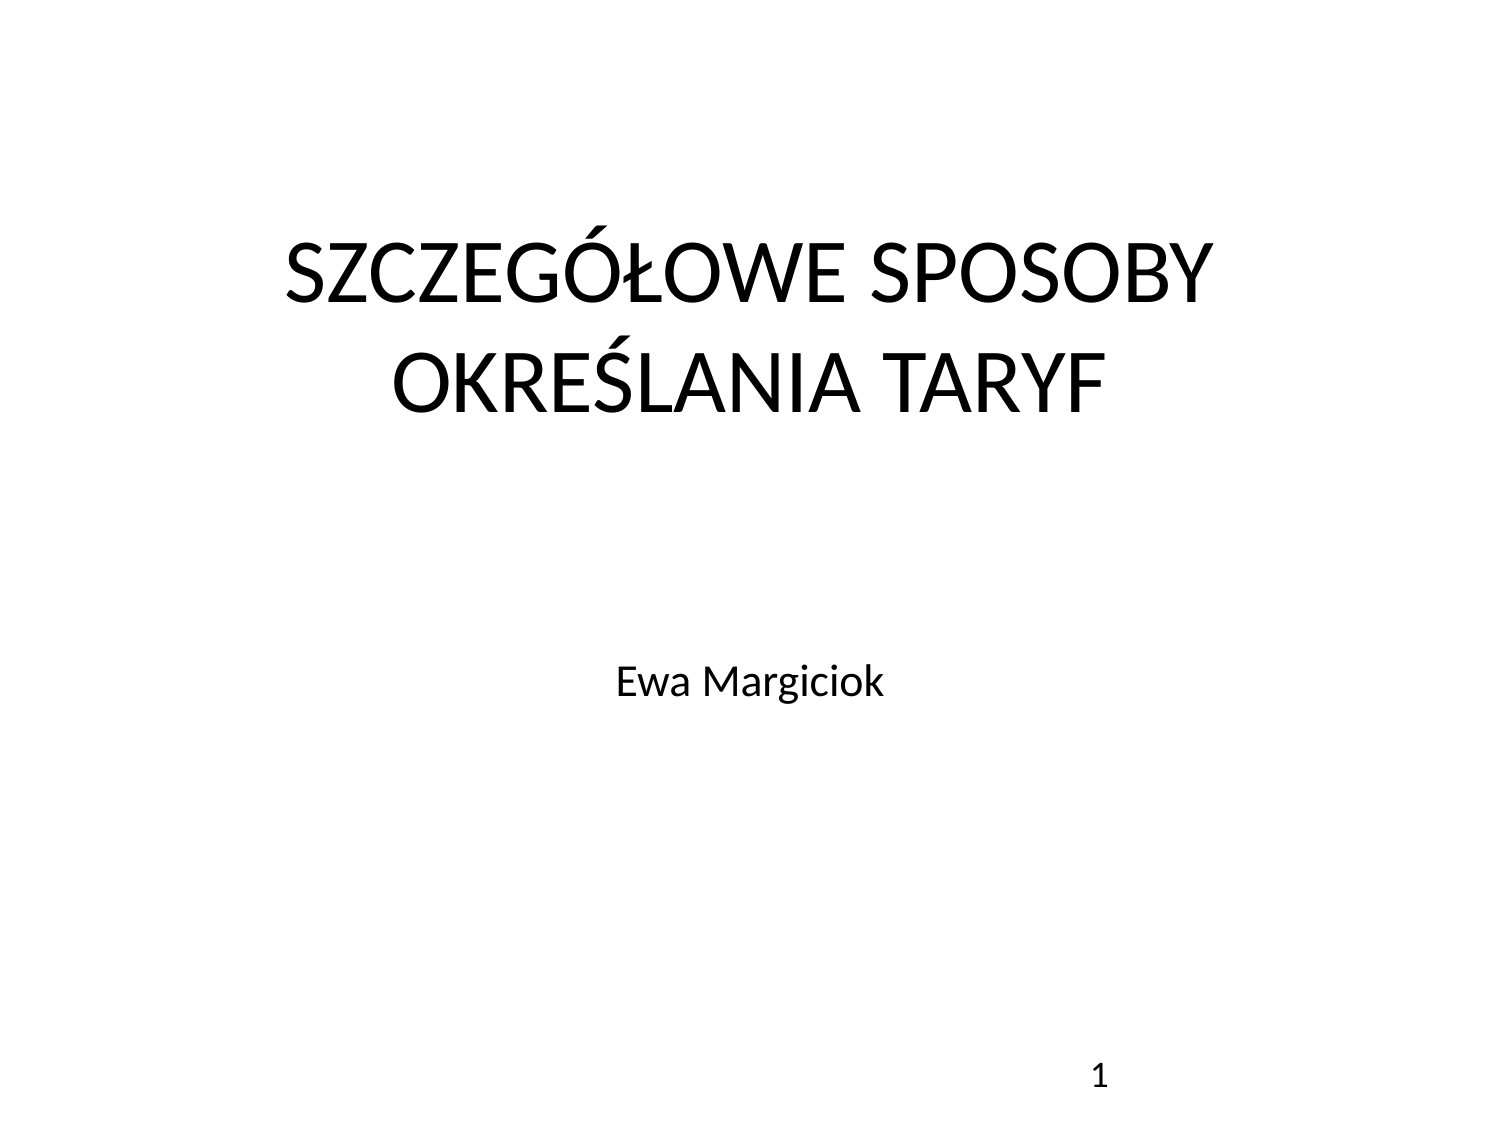

# SZCZEGÓŁOWE SPOSOBY OKREŚLANIA TARYF Ewa Margiciok